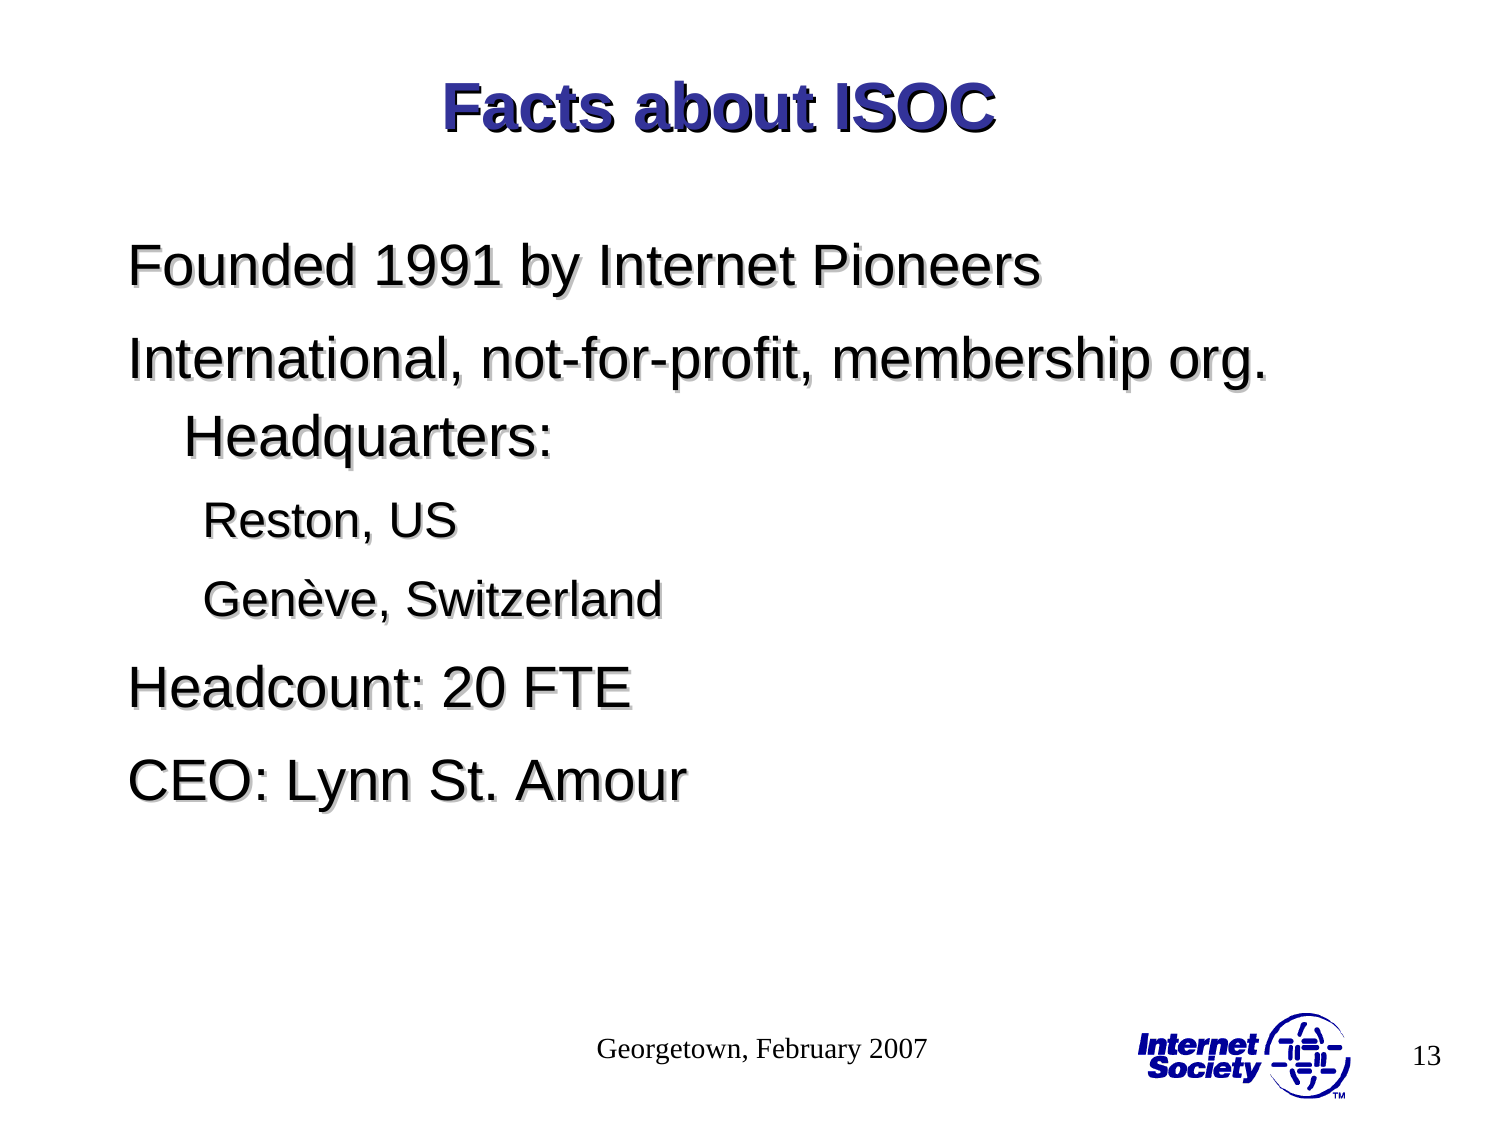

# Facts about ISOC
Founded 1991 by Internet Pioneers
International, not-for-profit, membership org. Headquarters:
Reston, US
Genève, Switzerland
Headcount: 20 FTE
CEO: Lynn St. Amour